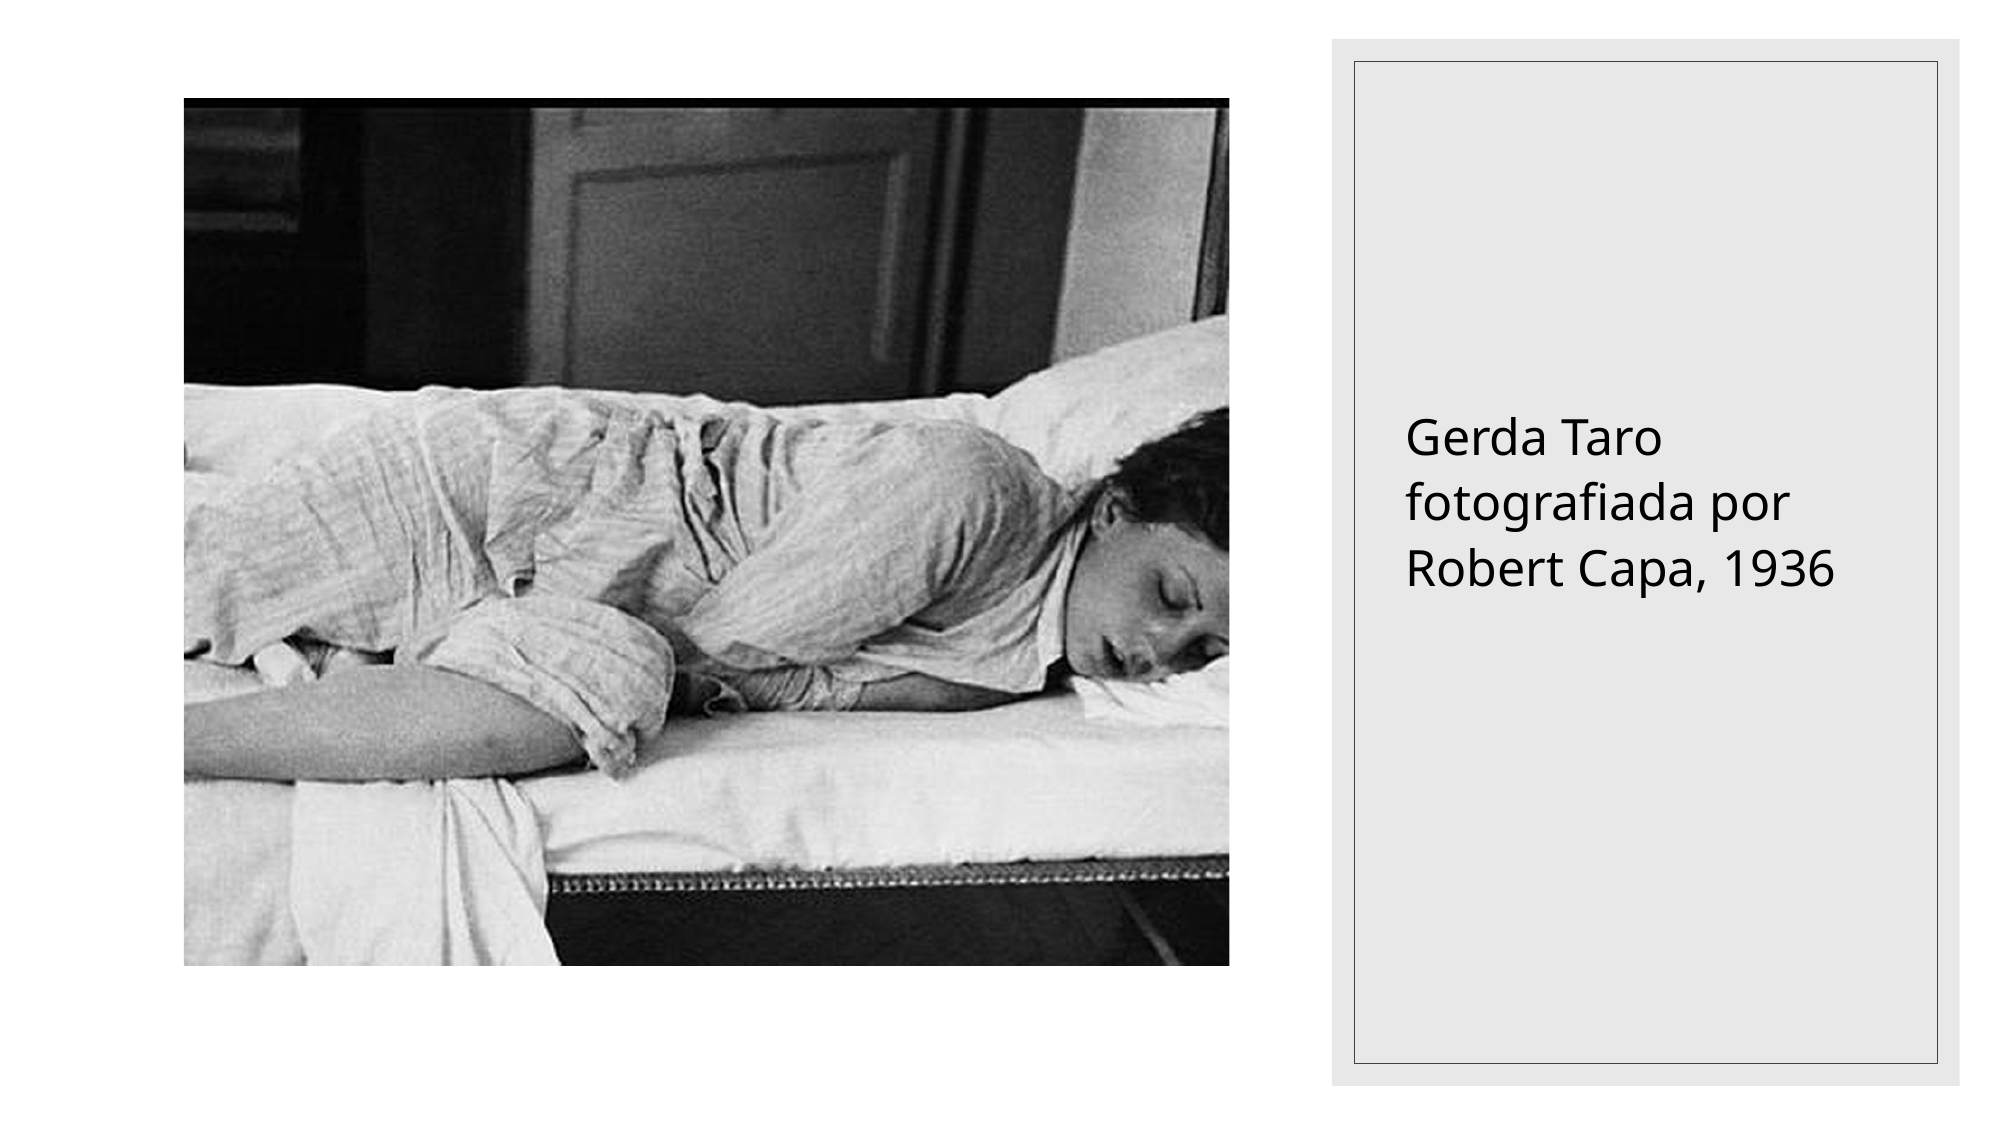

#
Gerda Taro fotografiada por Robert Capa, 1936